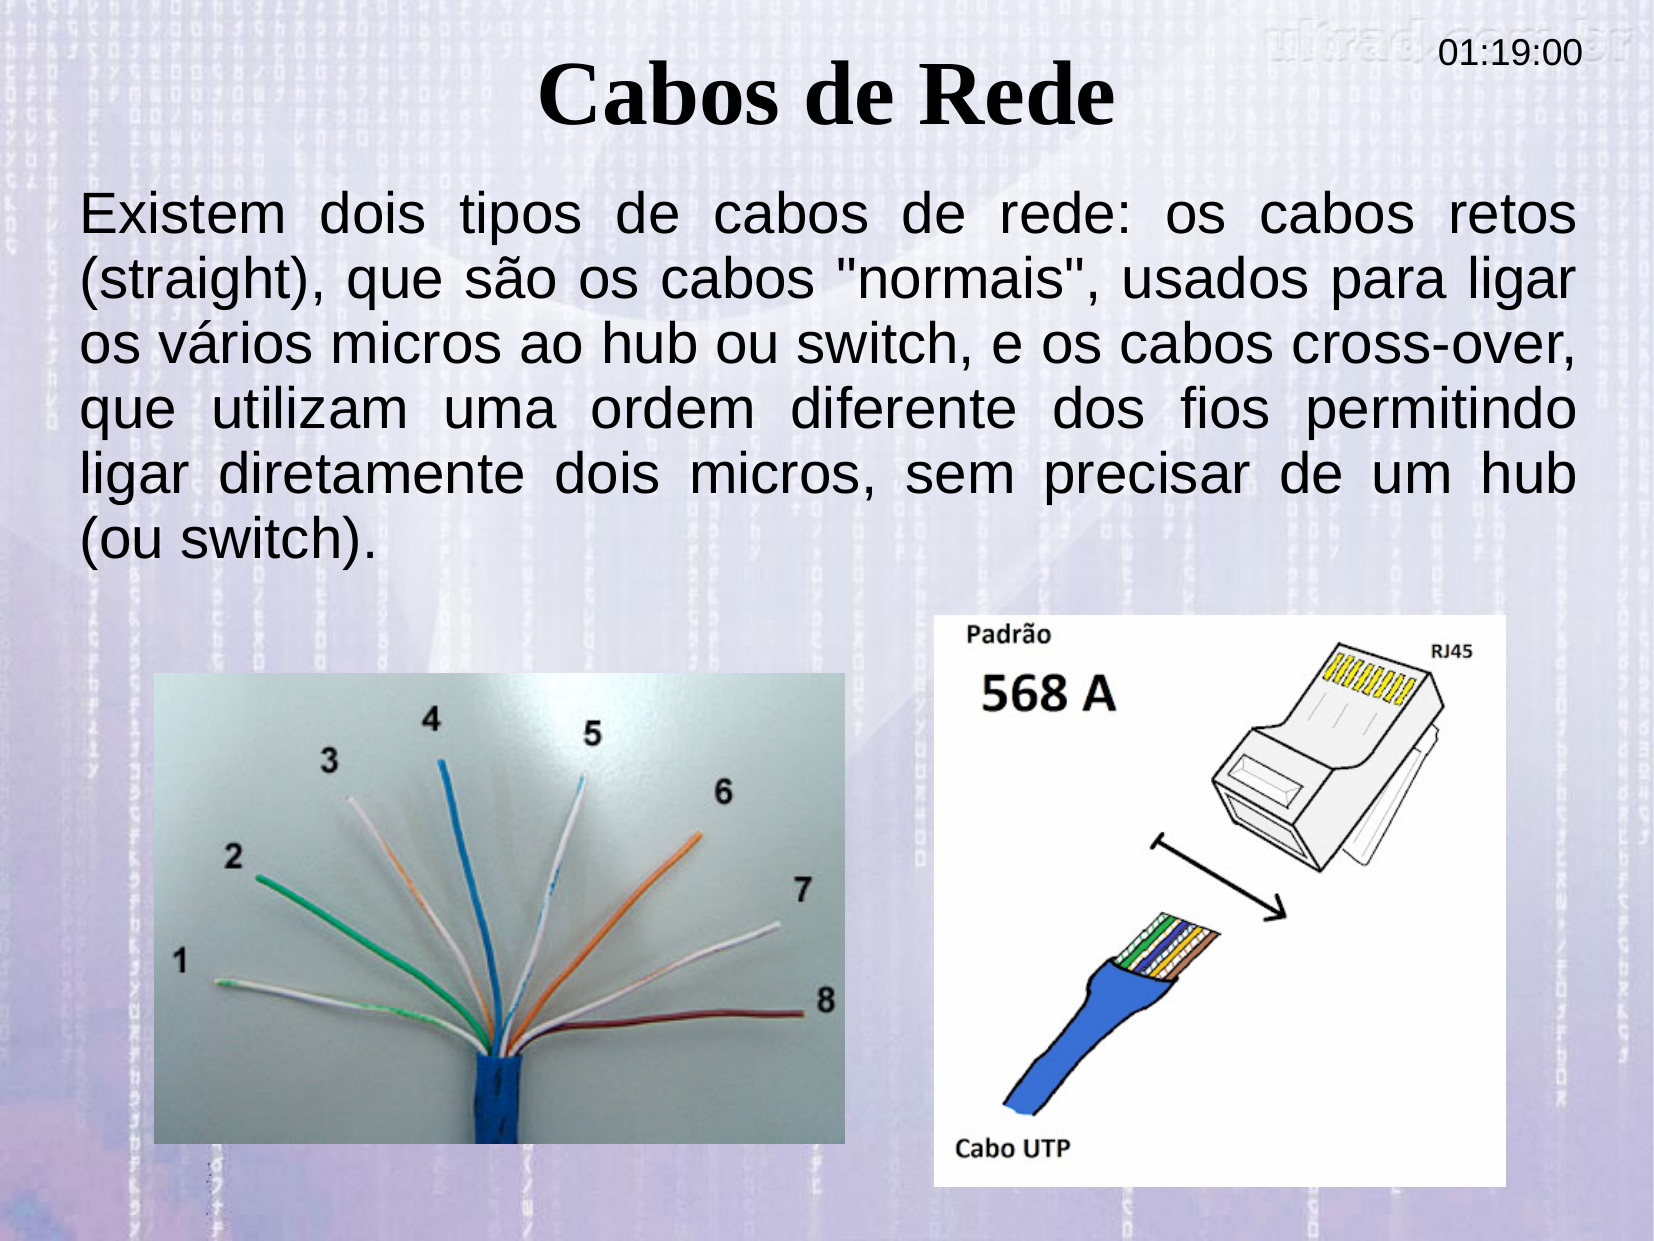

03:29:15
Cabos de Rede
Existem dois tipos de cabos de rede: os cabos retos (straight), que são os cabos "normais", usados para ligar os vários micros ao hub ou switch, e os cabos cross-over, que utilizam uma ordem diferente dos fios permitindo ligar diretamente dois micros, sem precisar de um hub (ou switch).